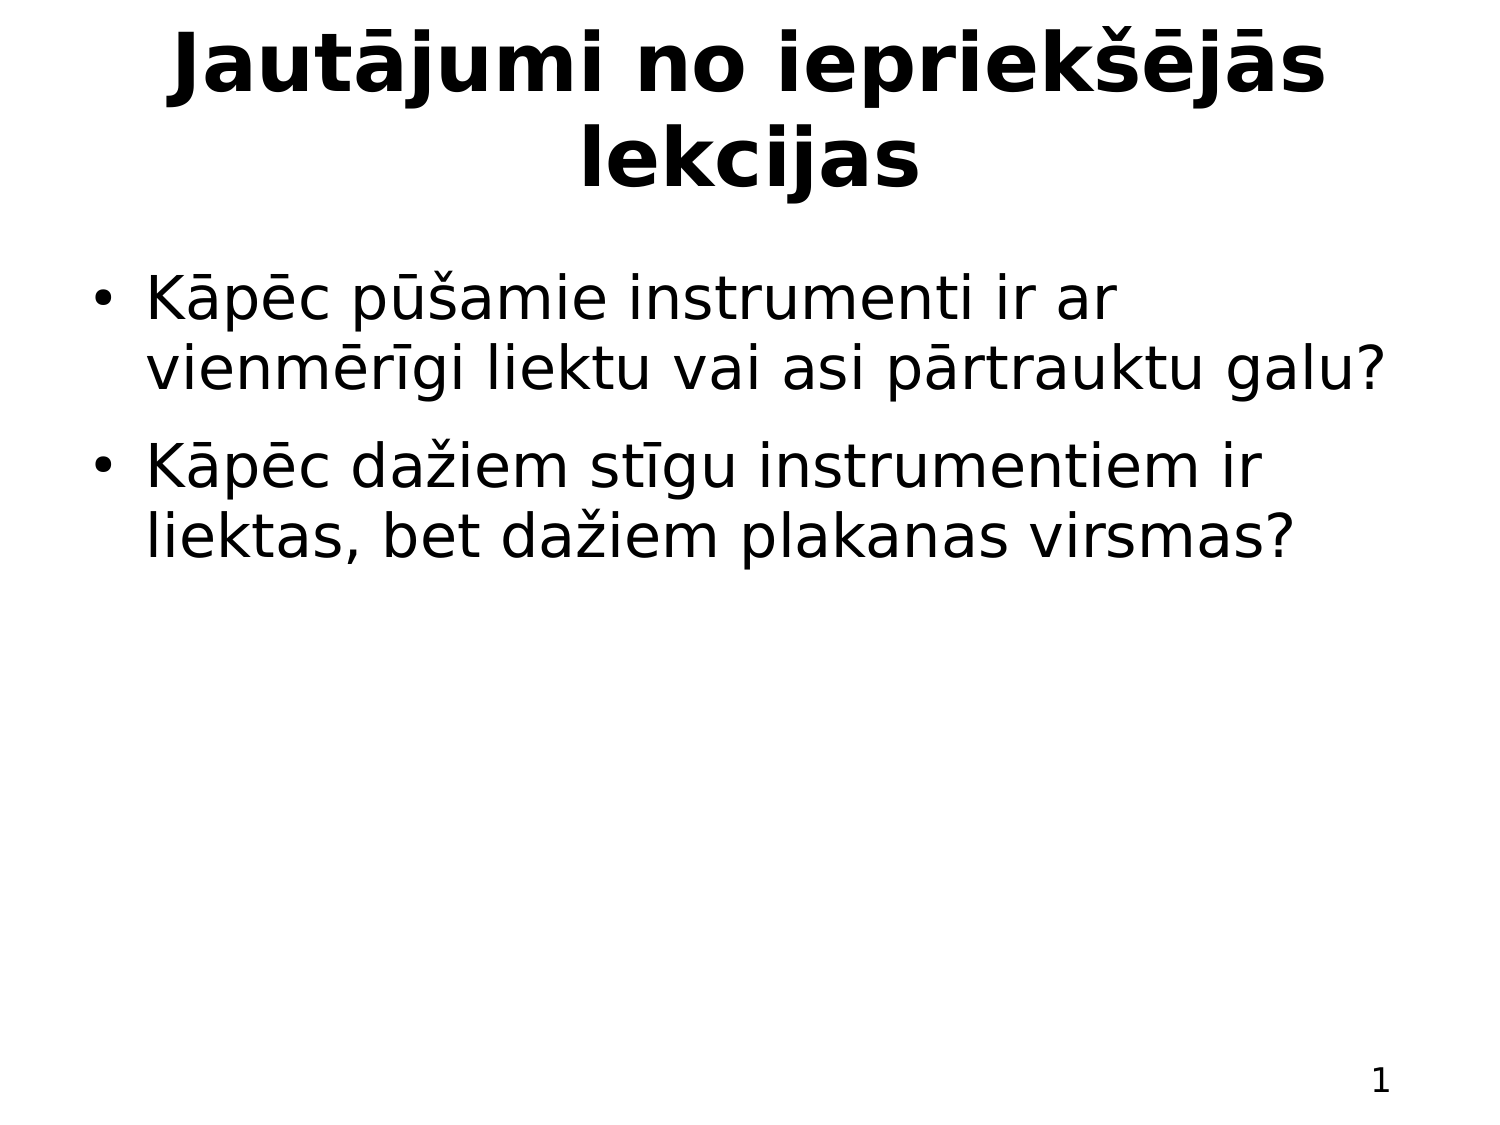

# Jautājumi no iepriekšējās lekcijas
Kāpēc pūšamie instrumenti ir ar vienmērīgi liektu vai asi pārtrauktu galu?
Kāpēc dažiem stīgu instrumentiem ir liektas, bet dažiem plakanas virsmas?